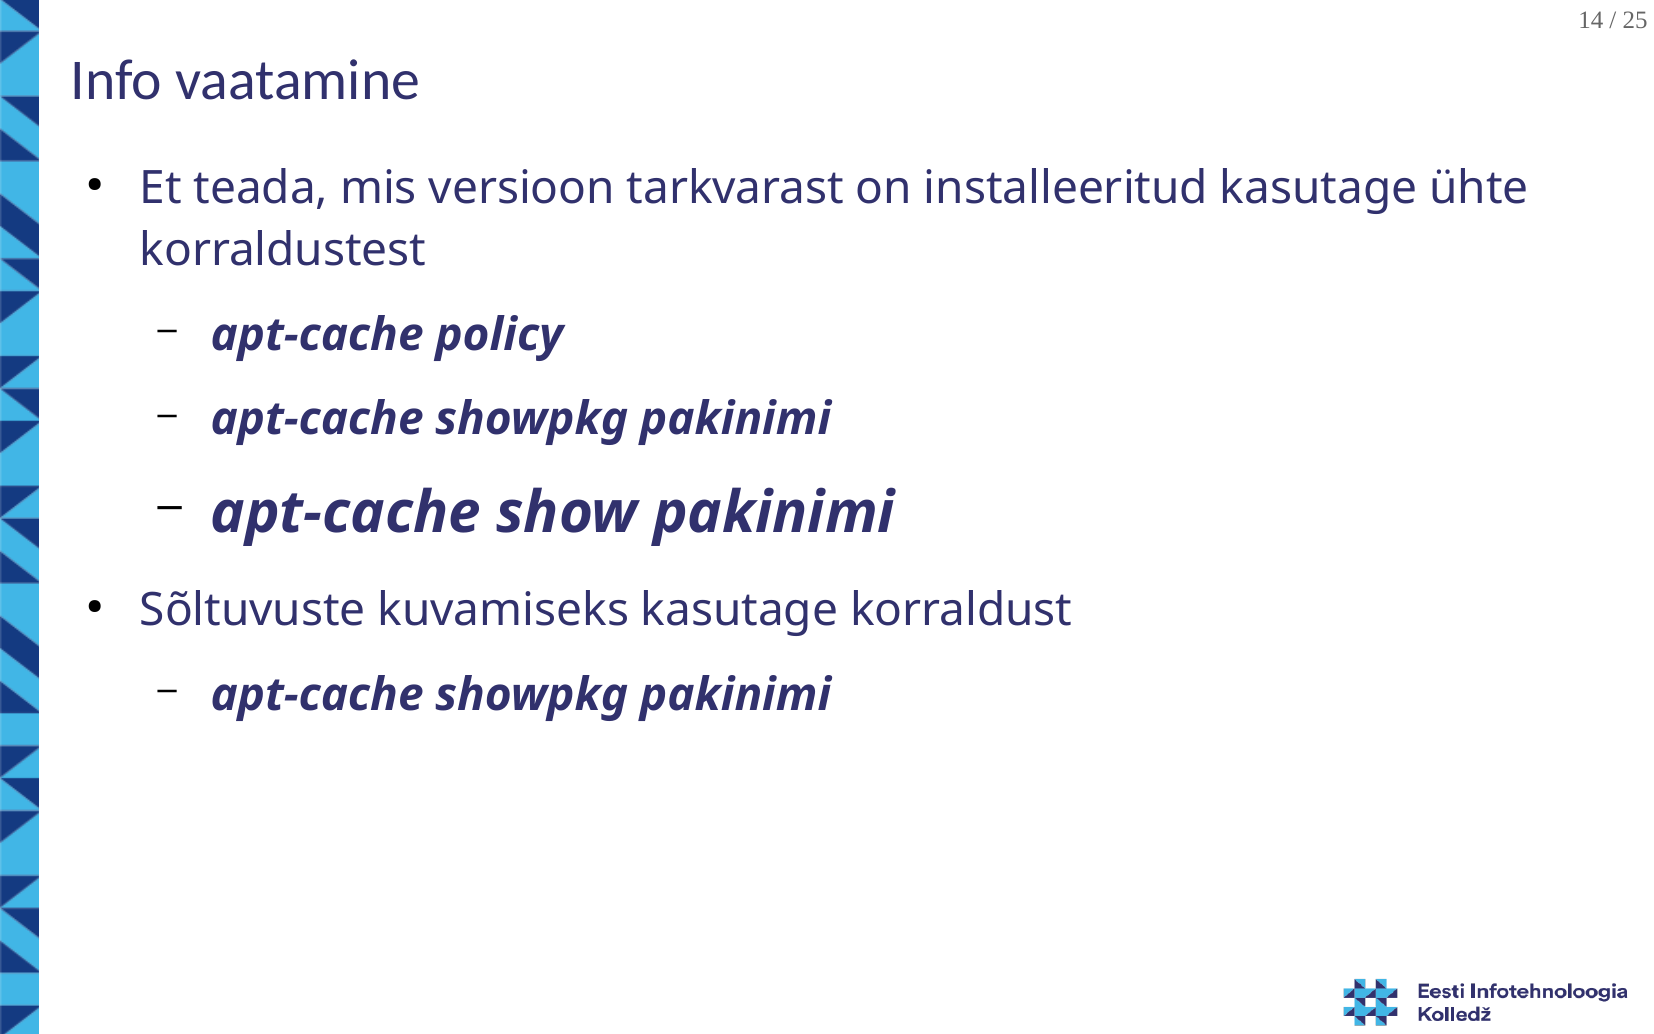

# Info vaatamine
Et teada, mis versioon tarkvarast on installeeritud kasutage ühte korraldustest
apt-cache policy
apt-cache showpkg pakinimi
apt-cache show pakinimi
Sõltuvuste kuvamiseks kasutage korraldust
apt-cache showpkg pakinimi